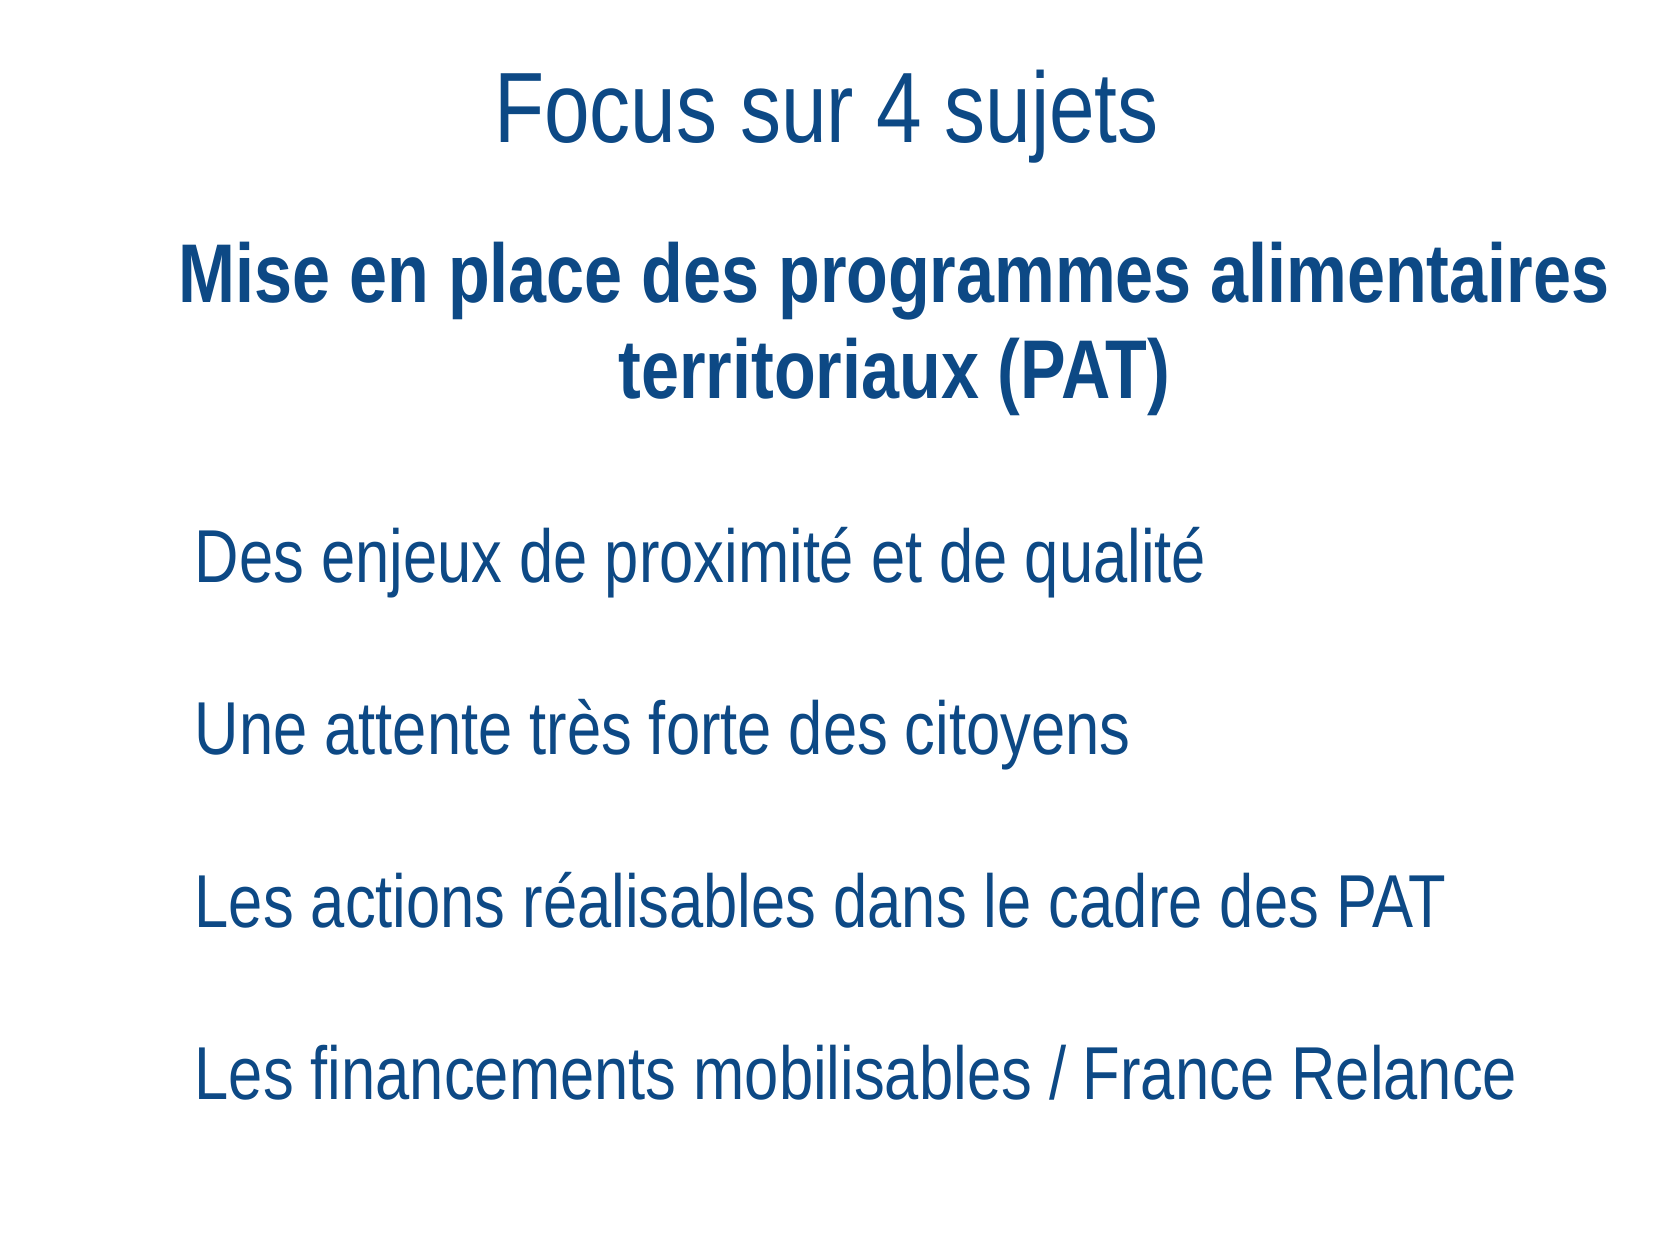

# Focus sur 4 sujets
Mise en place des programmes alimentaires territoriaux (PAT)
Des enjeux de proximité et de qualité
Une attente très forte des citoyens
Les actions réalisables dans le cadre des PAT
Les financements mobilisables / France Relance